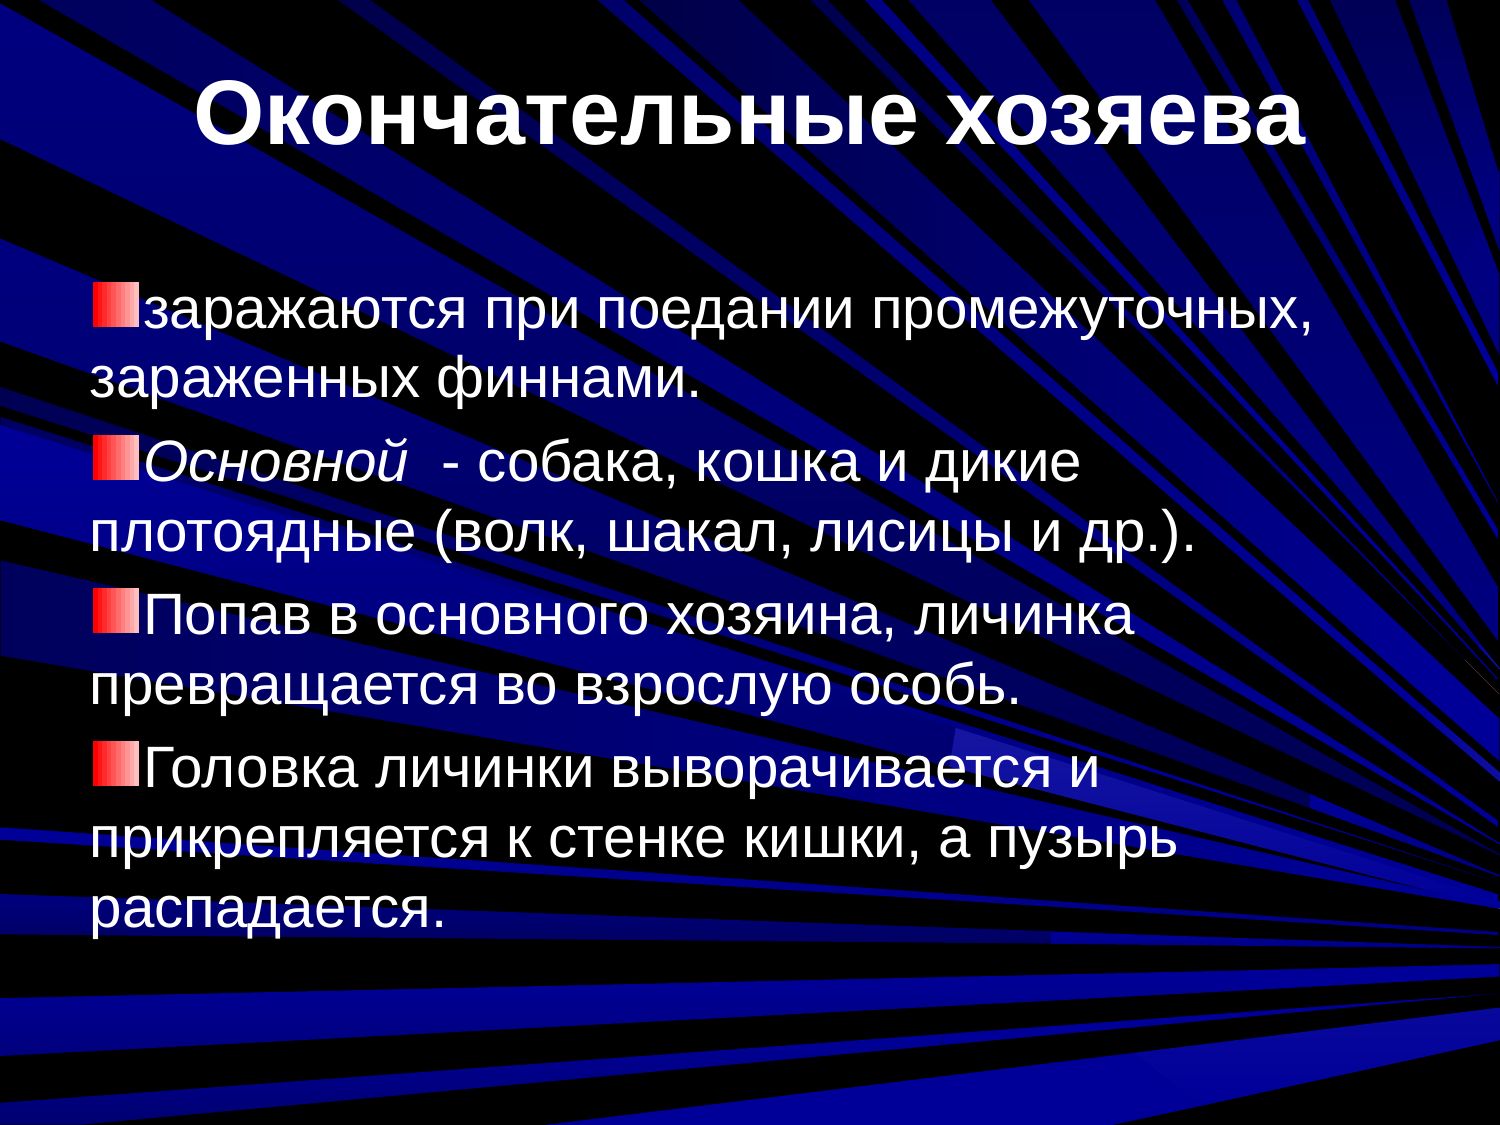

# Окончательные хозяева
заражаются при поедании промежуточных, зараженных финнами.
Основной - собака, кошка и дикие плотоядные (волк, шакал, лисицы и др.).
Попав в основного хозяина, личинка превращается во взрослую особь.
Головка личинки выворачивается и прикрепляется к стенке кишки, а пузырь распадается.